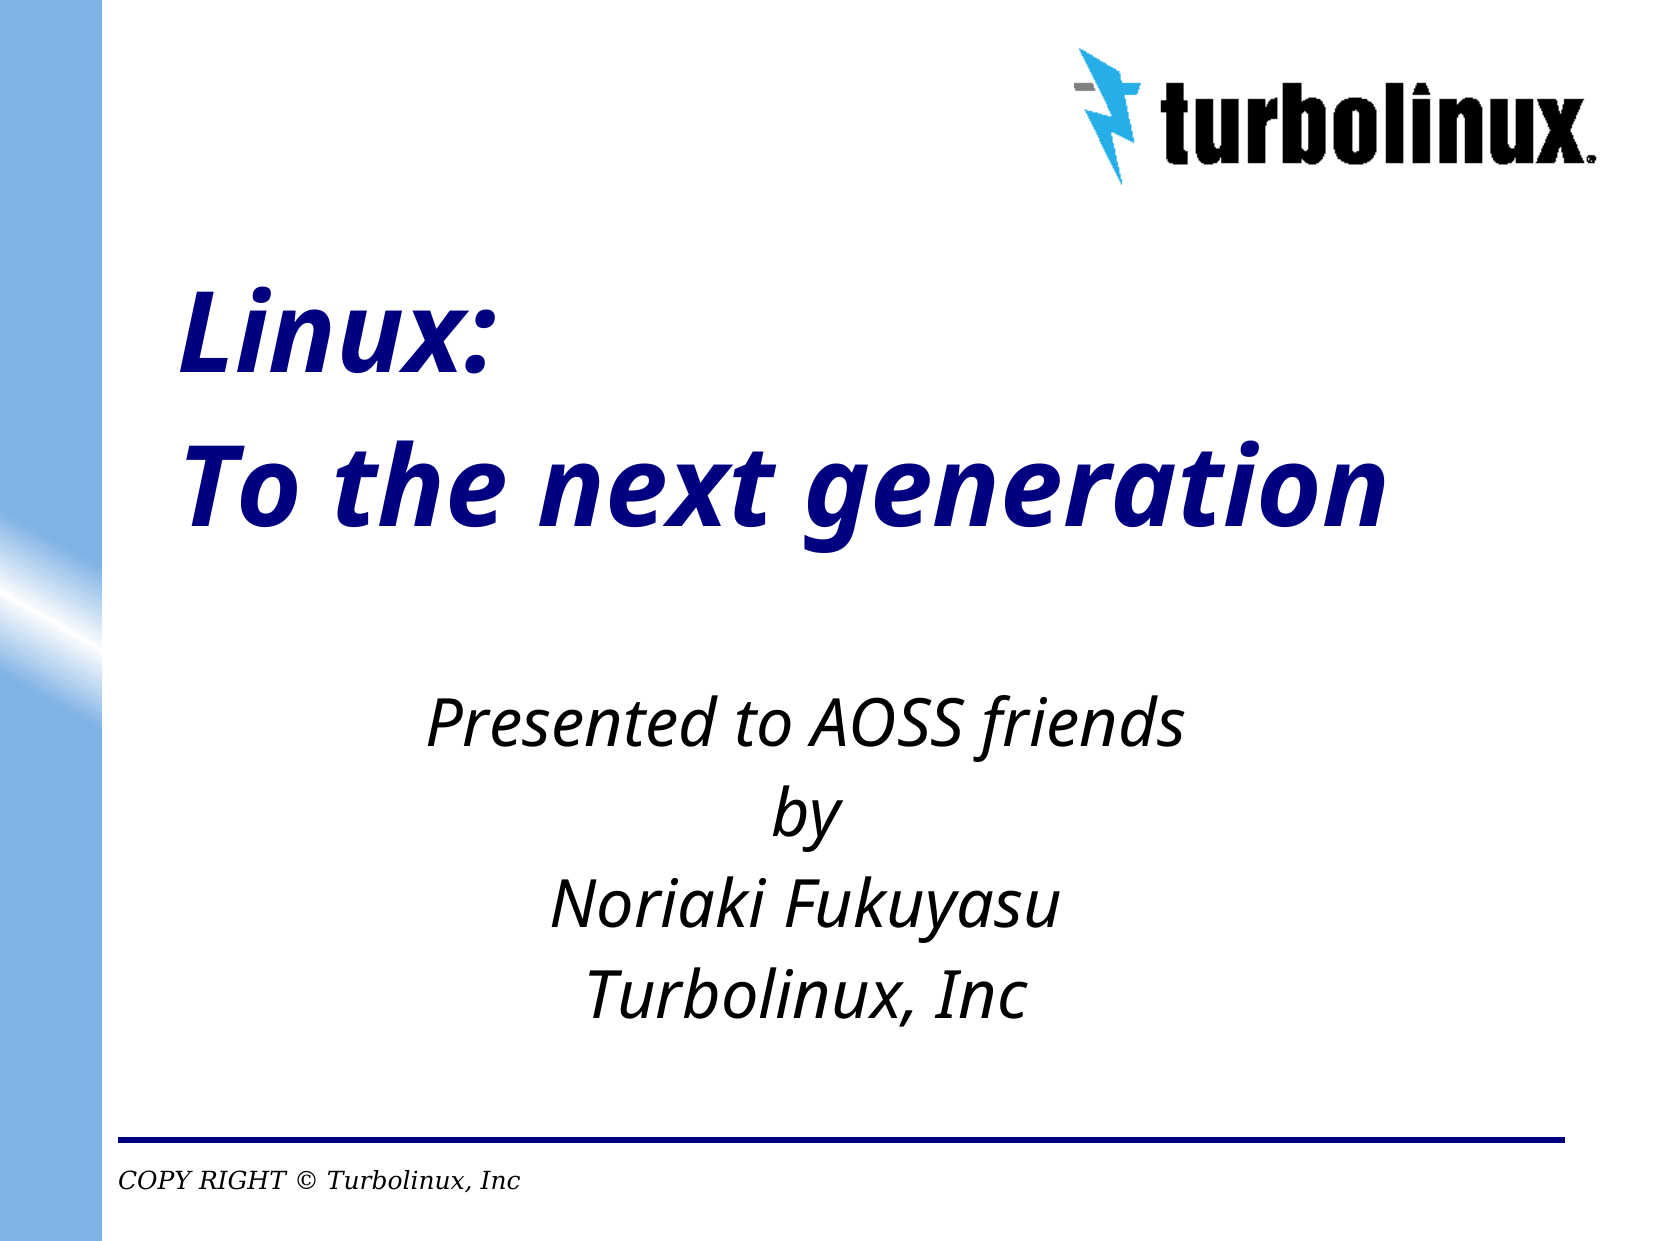

Linux:
To the next generation
Presented to AOSS friends
by
Noriaki Fukuyasu
Turbolinux, Inc